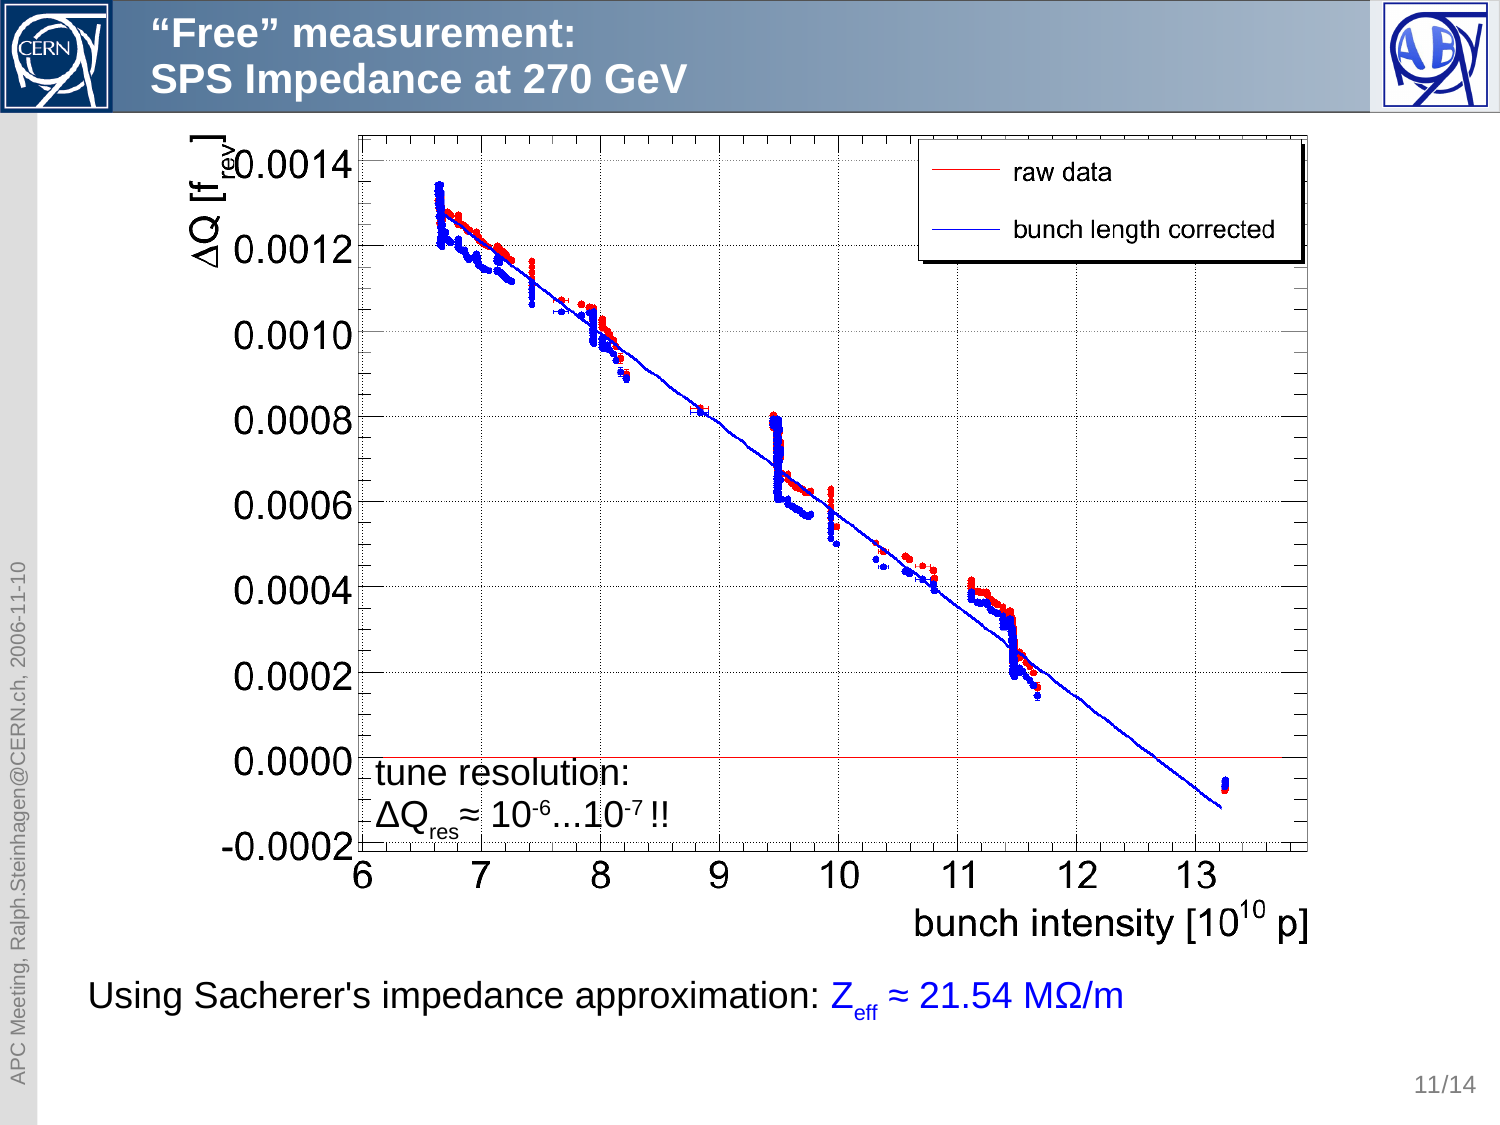

# “Free” measurement: SPS Impedance at 270 GeV
tune resolution:
ΔQres≈ 10-6...10-7 !!
Using Sacherer's impedance approximation: Zeff ≈ 21.54 MΩ/m